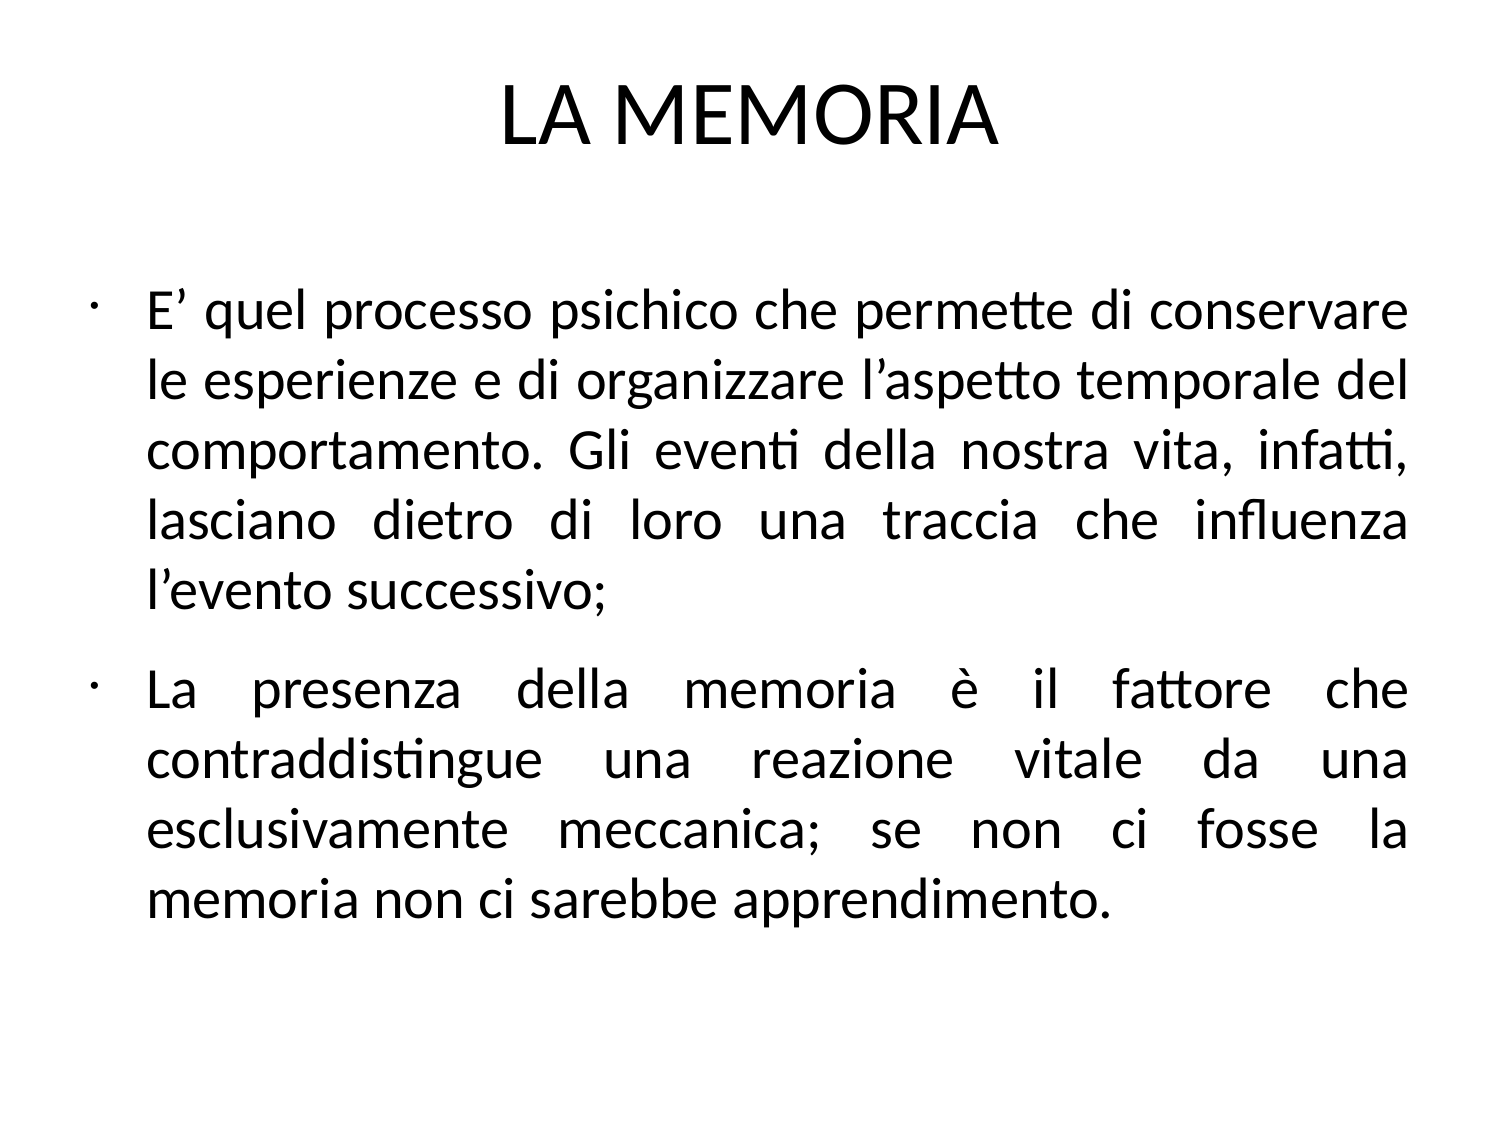

# LA MEMORIA
E’ quel processo psichico che permette di conservare le esperienze e di organizzare l’aspetto temporale del comportamento. Gli eventi della nostra vita, infatti, lasciano dietro di loro una traccia che influenza l’evento successivo;
La presenza della memoria è il fattore che contraddistingue una reazione vitale da una esclusivamente meccanica; se non ci fosse la memoria non ci sarebbe apprendimento.